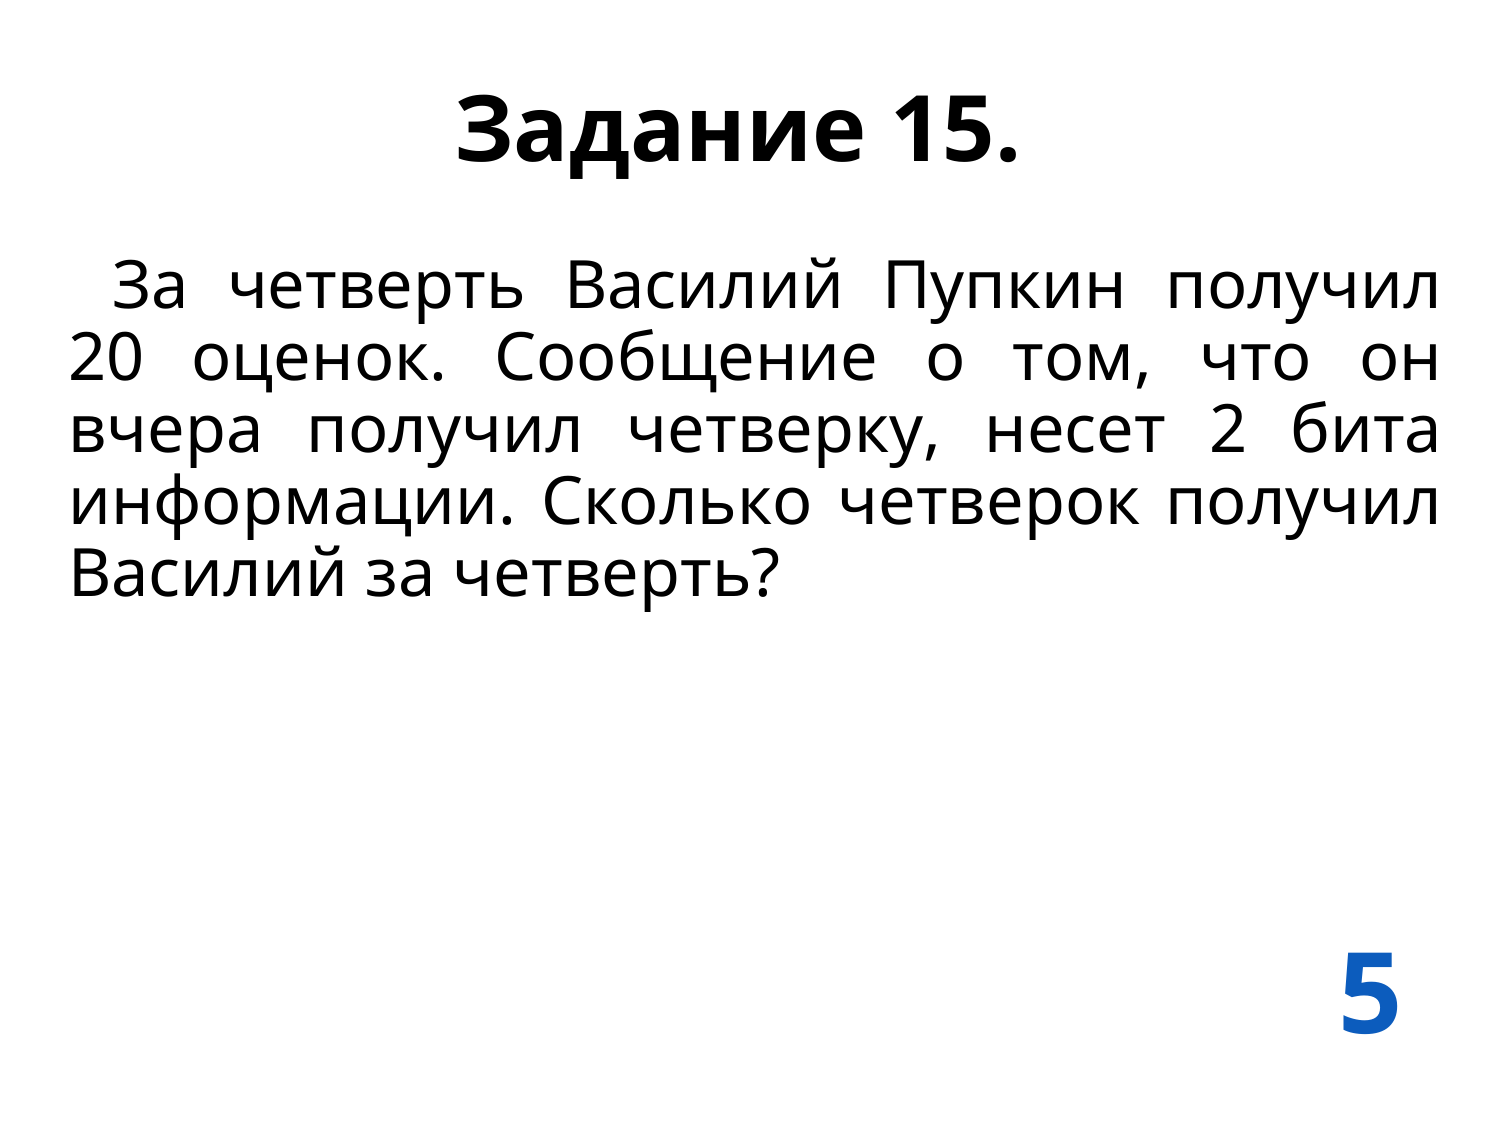

# Задание 15.
За четверть Василий Пупкин получил 20 оценок. Сообщение о том, что он вчера получил четверку, несет 2 бита информации. Сколько четверок получил Василий за четверть?
5